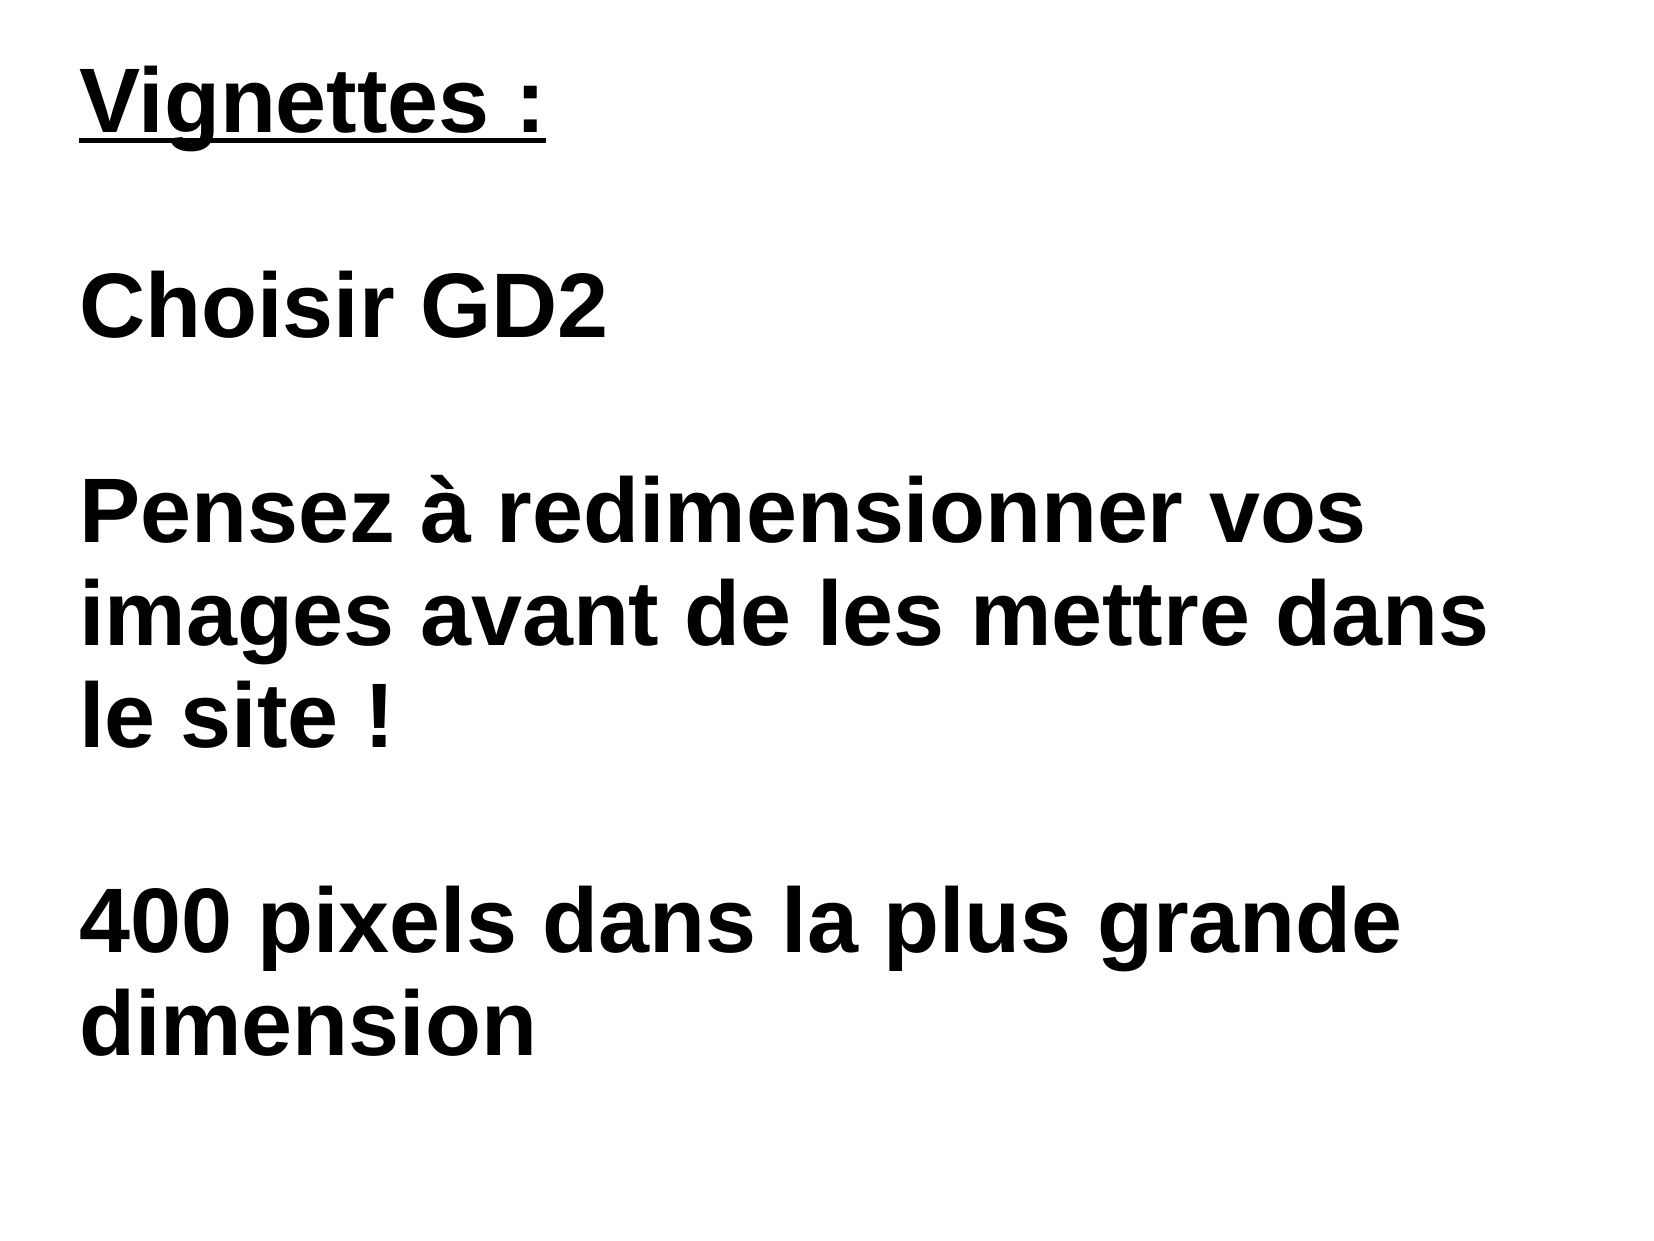

Vignettes :
Choisir GD2
Pensez à redimensionner vos images avant de les mettre dans le site !
400 pixels dans la plus grande dimension